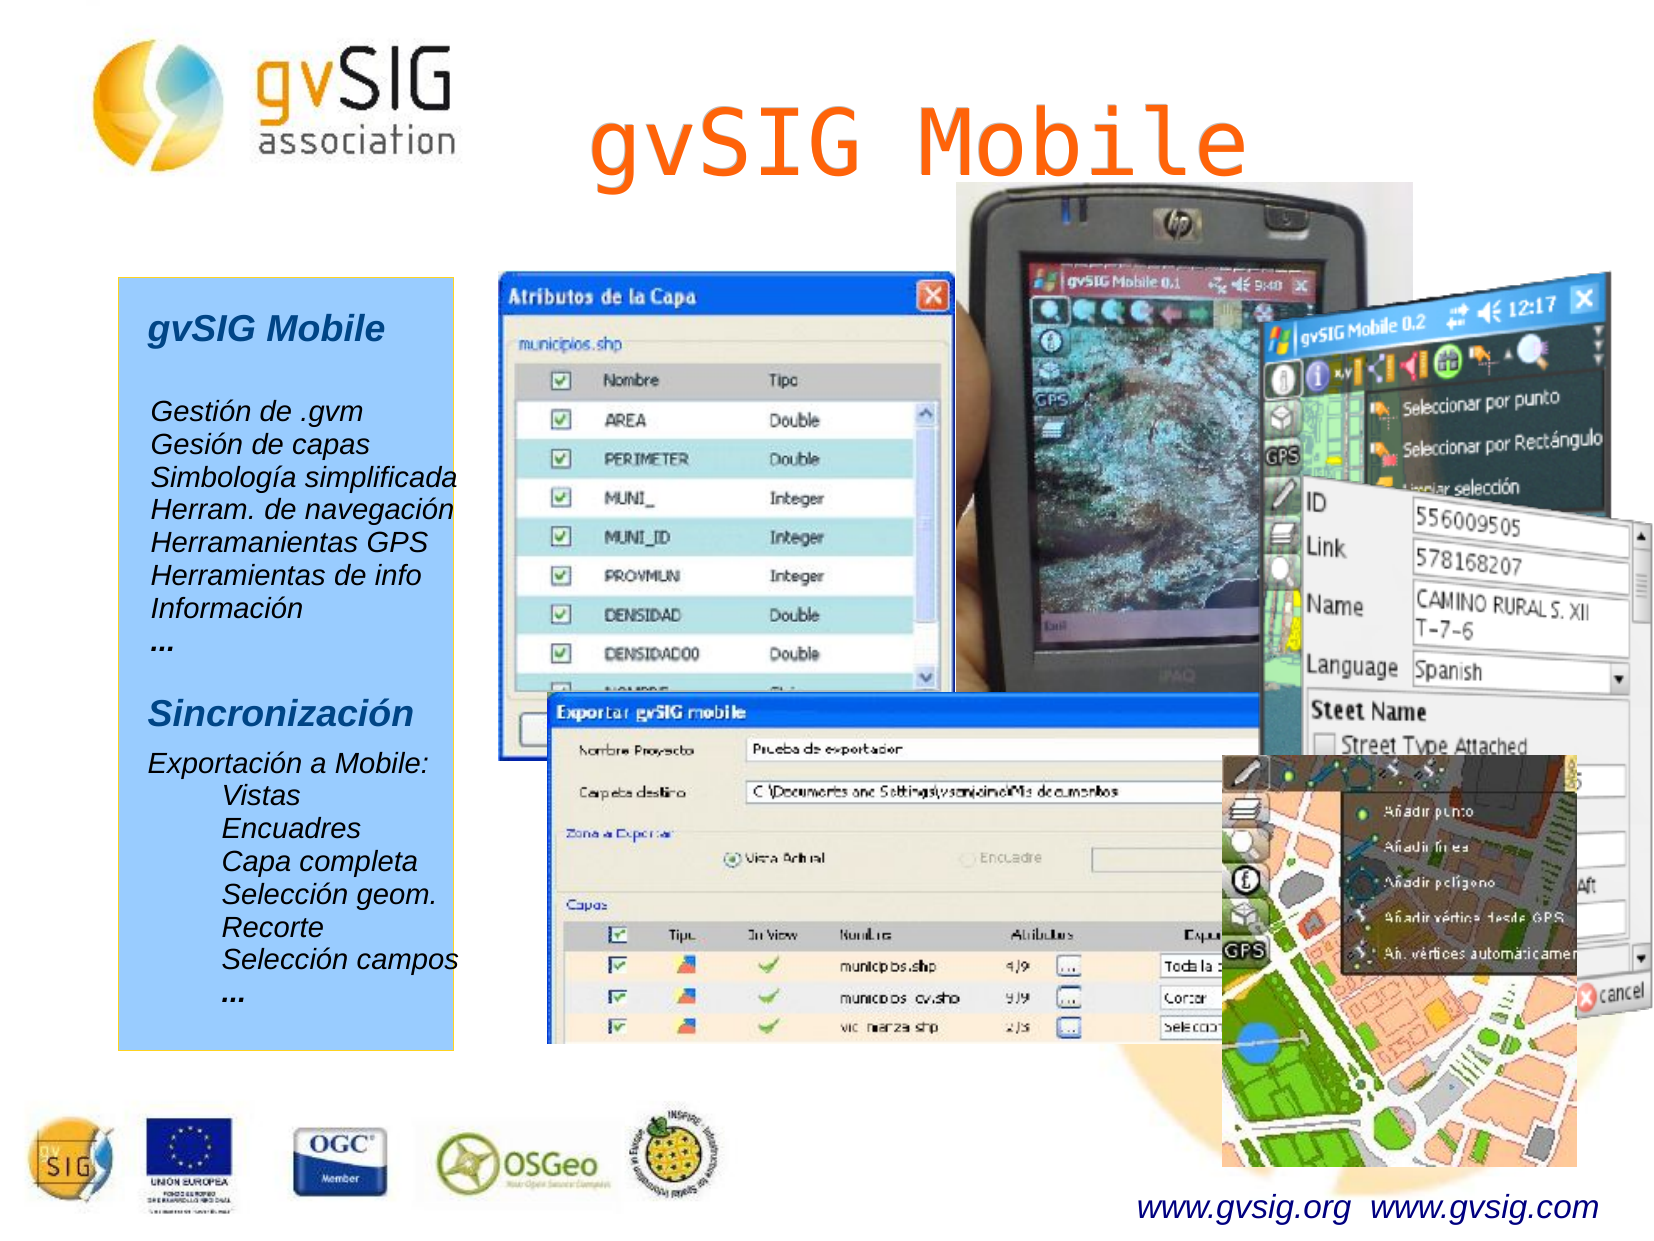

gvSIG Mobile
gvSIG Mobile
Gestión de .gvm
Gesión de capas
Simbología simplificada
Herram. de navegación
Herramanientas GPS
Herramientas de info Información
...
Sincronización
Exportación a Mobile:
	Vistas
	Encuadres
	Capa completa
	Selección geom.
	Recorte
	Selección campos
	...